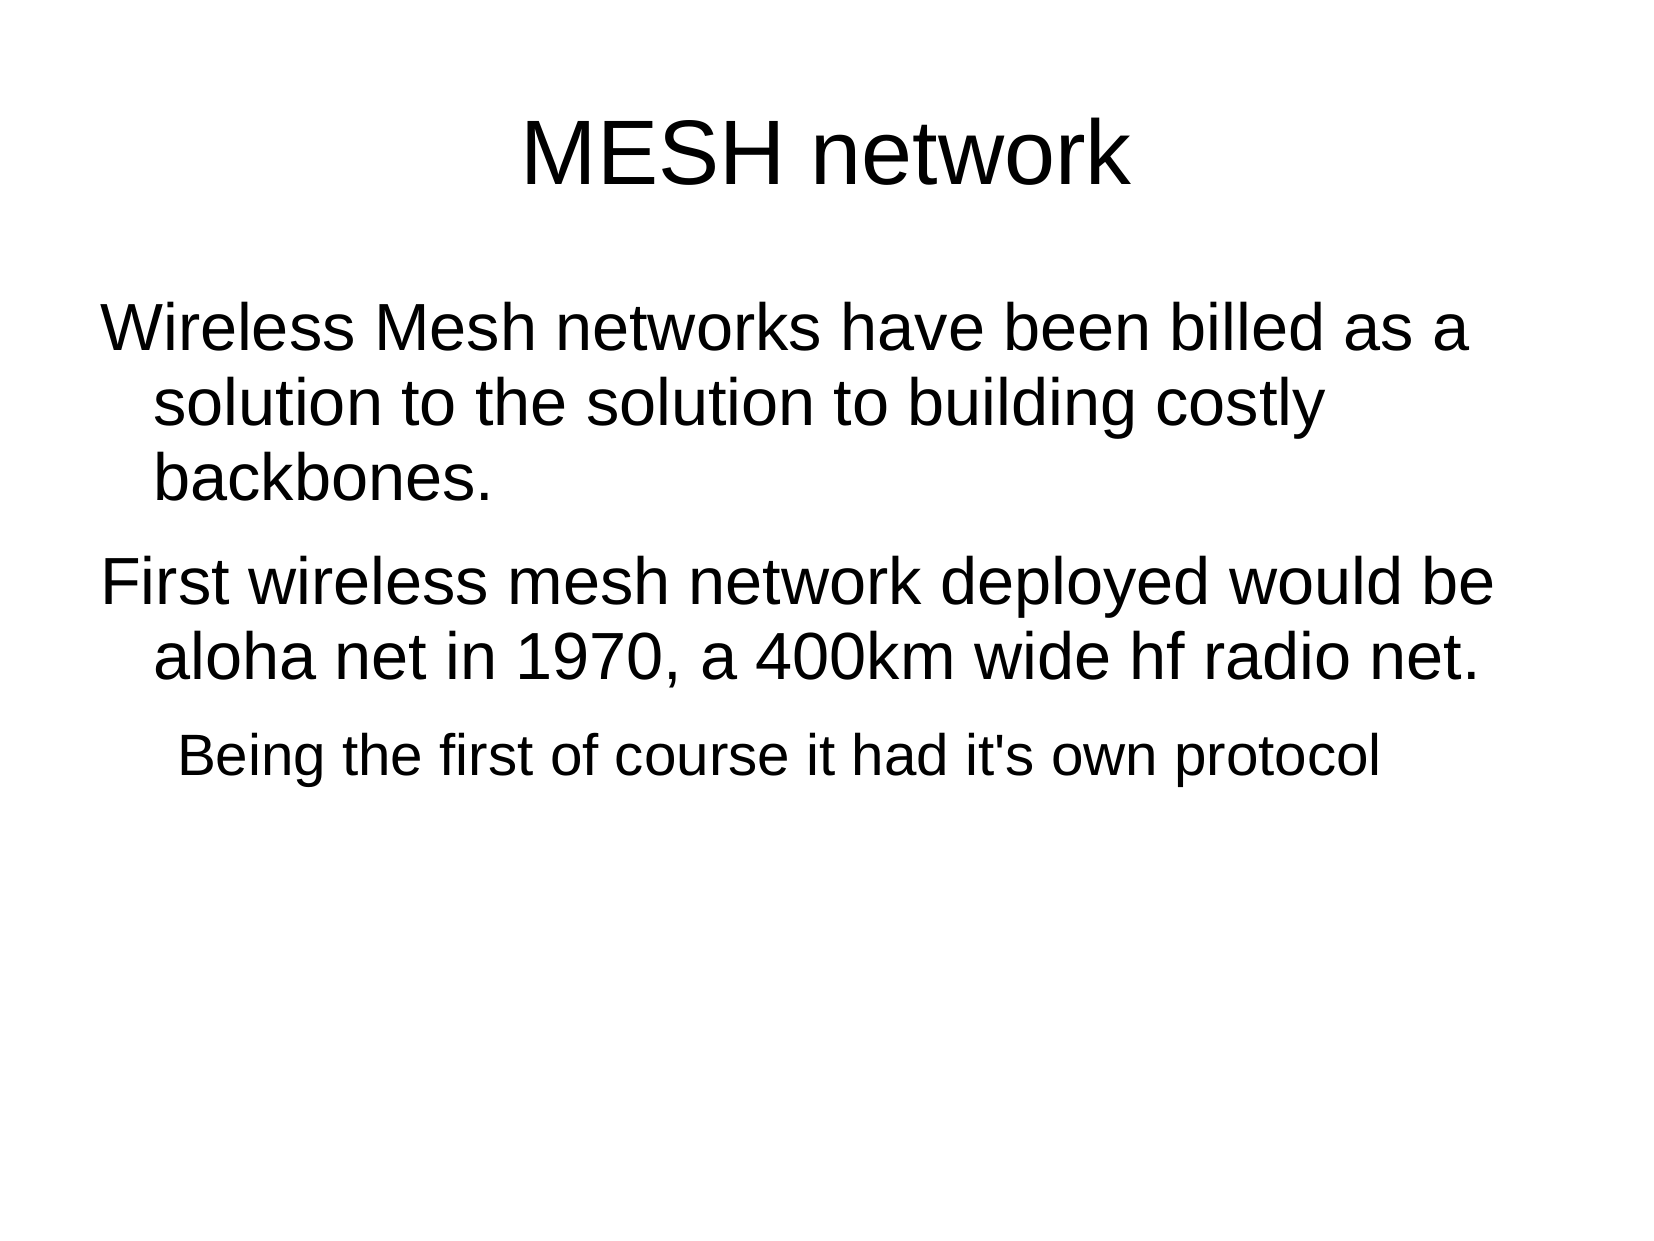

# MESH network
Wireless Mesh networks have been billed as a solution to the solution to building costly backbones.
First wireless mesh network deployed would be aloha net in 1970, a 400km wide hf radio net.
Being the first of course it had it's own protocol